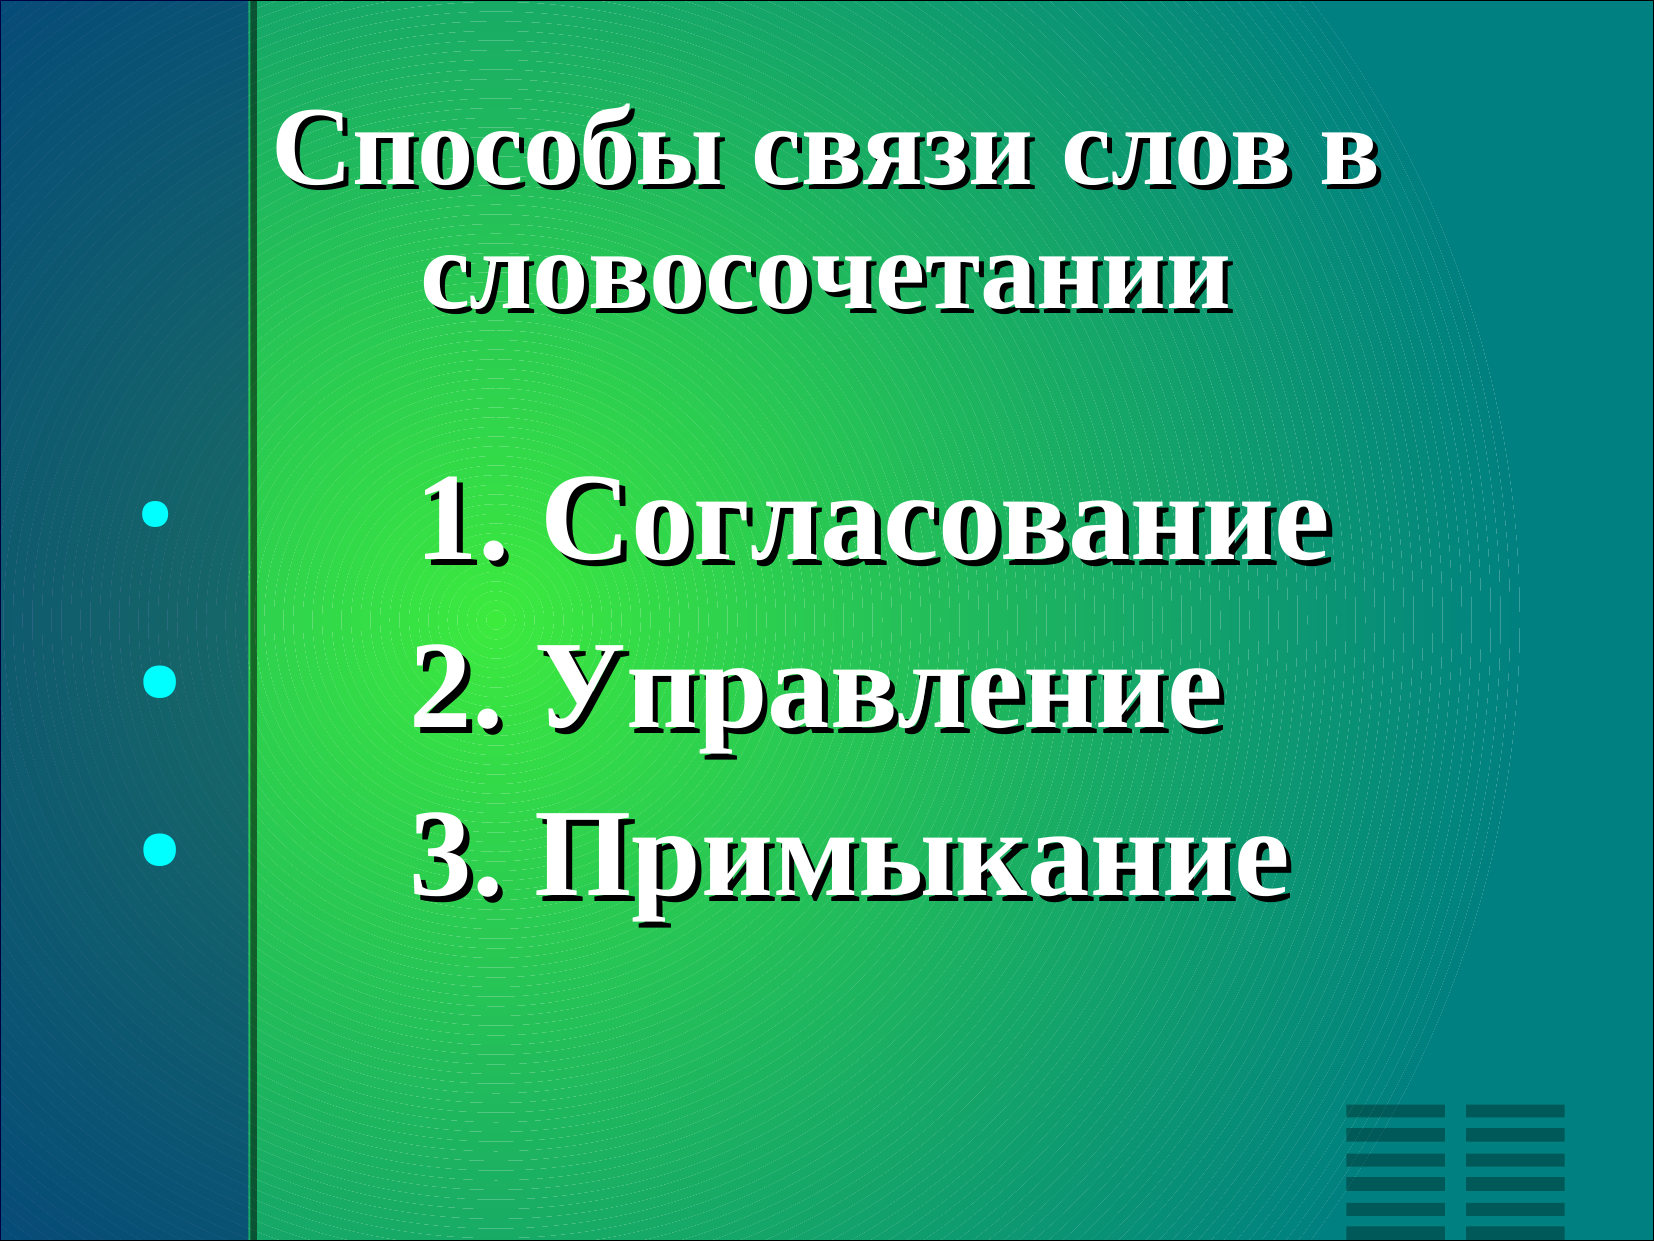

# Способы связи слов в словосочетании
 1. Согласование
 2. Управление
 3. Примыкание